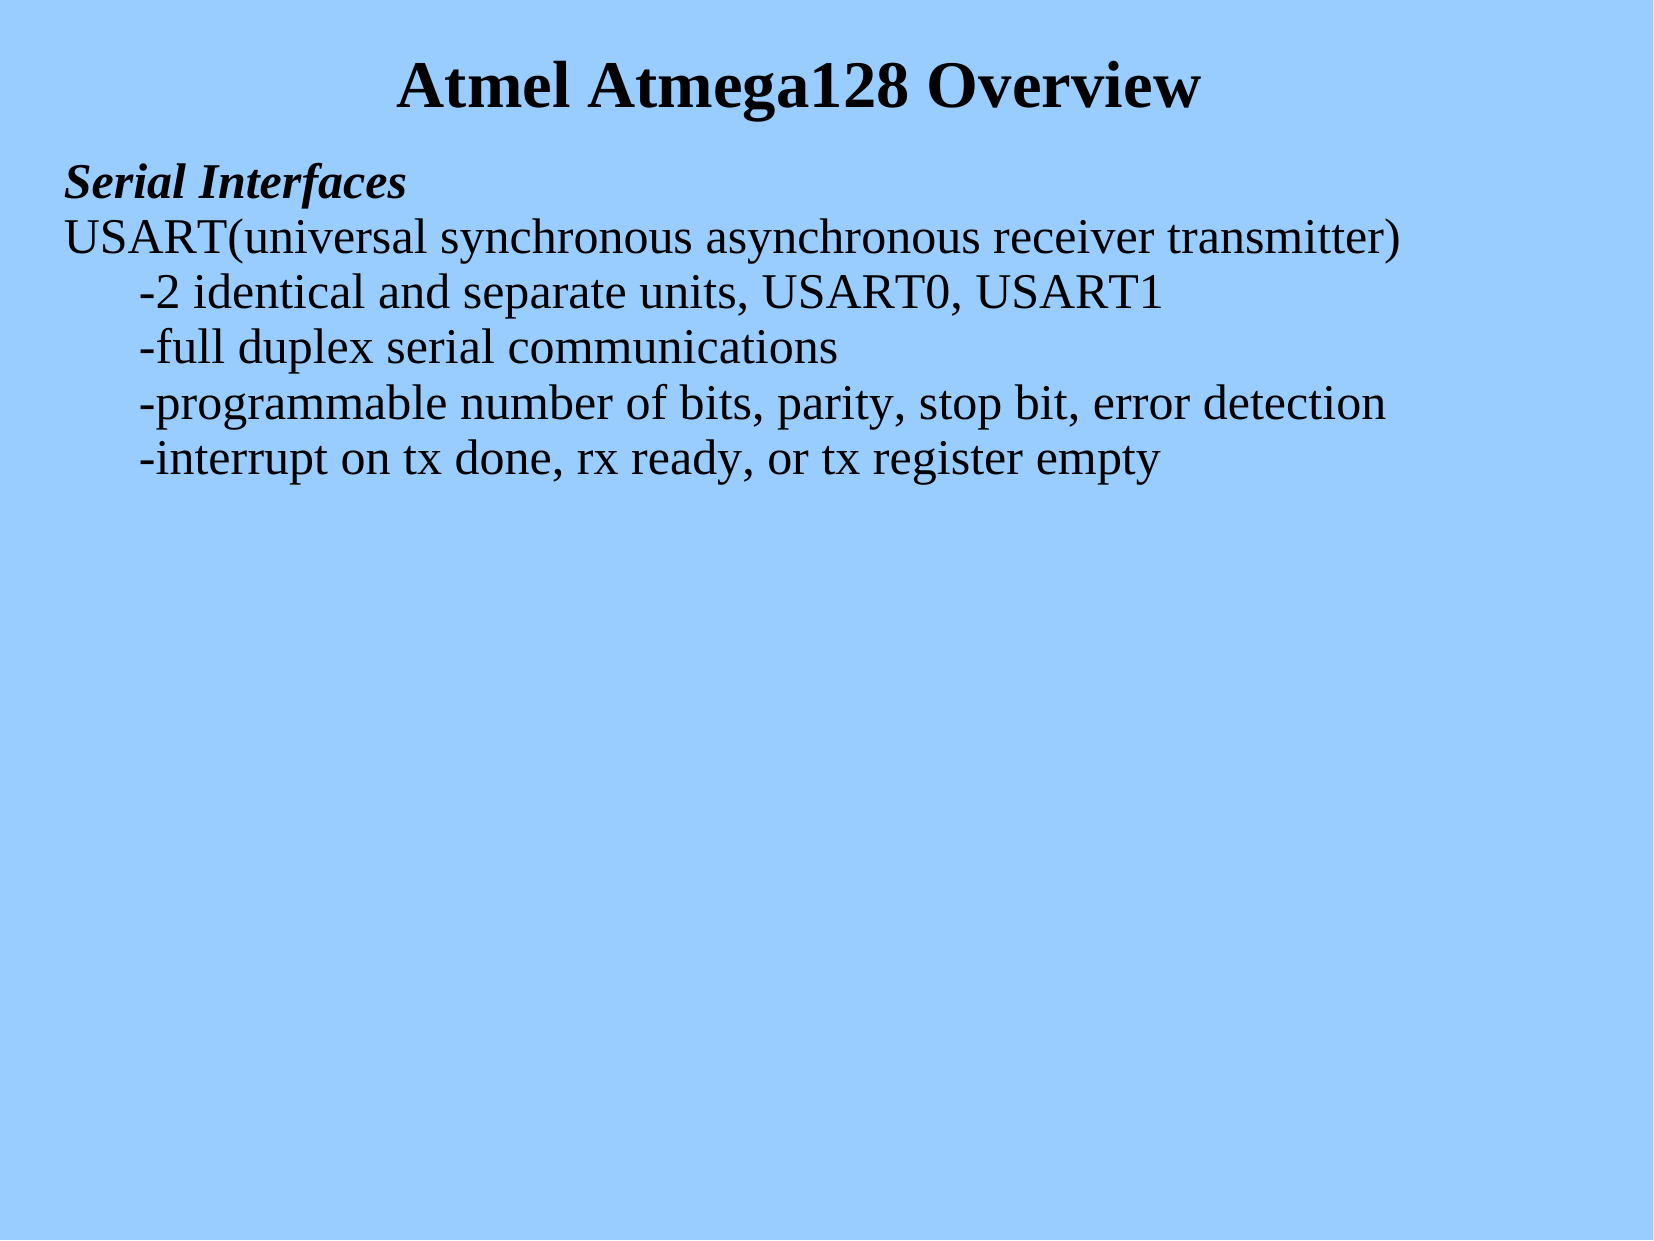

Atmel Atmega128 Overview
Serial Interfaces
USART(universal synchronous asynchronous receiver transmitter)
	-2 identical and separate units, USART0, USART1
	-full duplex serial communications
	-programmable number of bits, parity, stop bit, error detection
	-interrupt on tx done, rx ready, or tx register empty